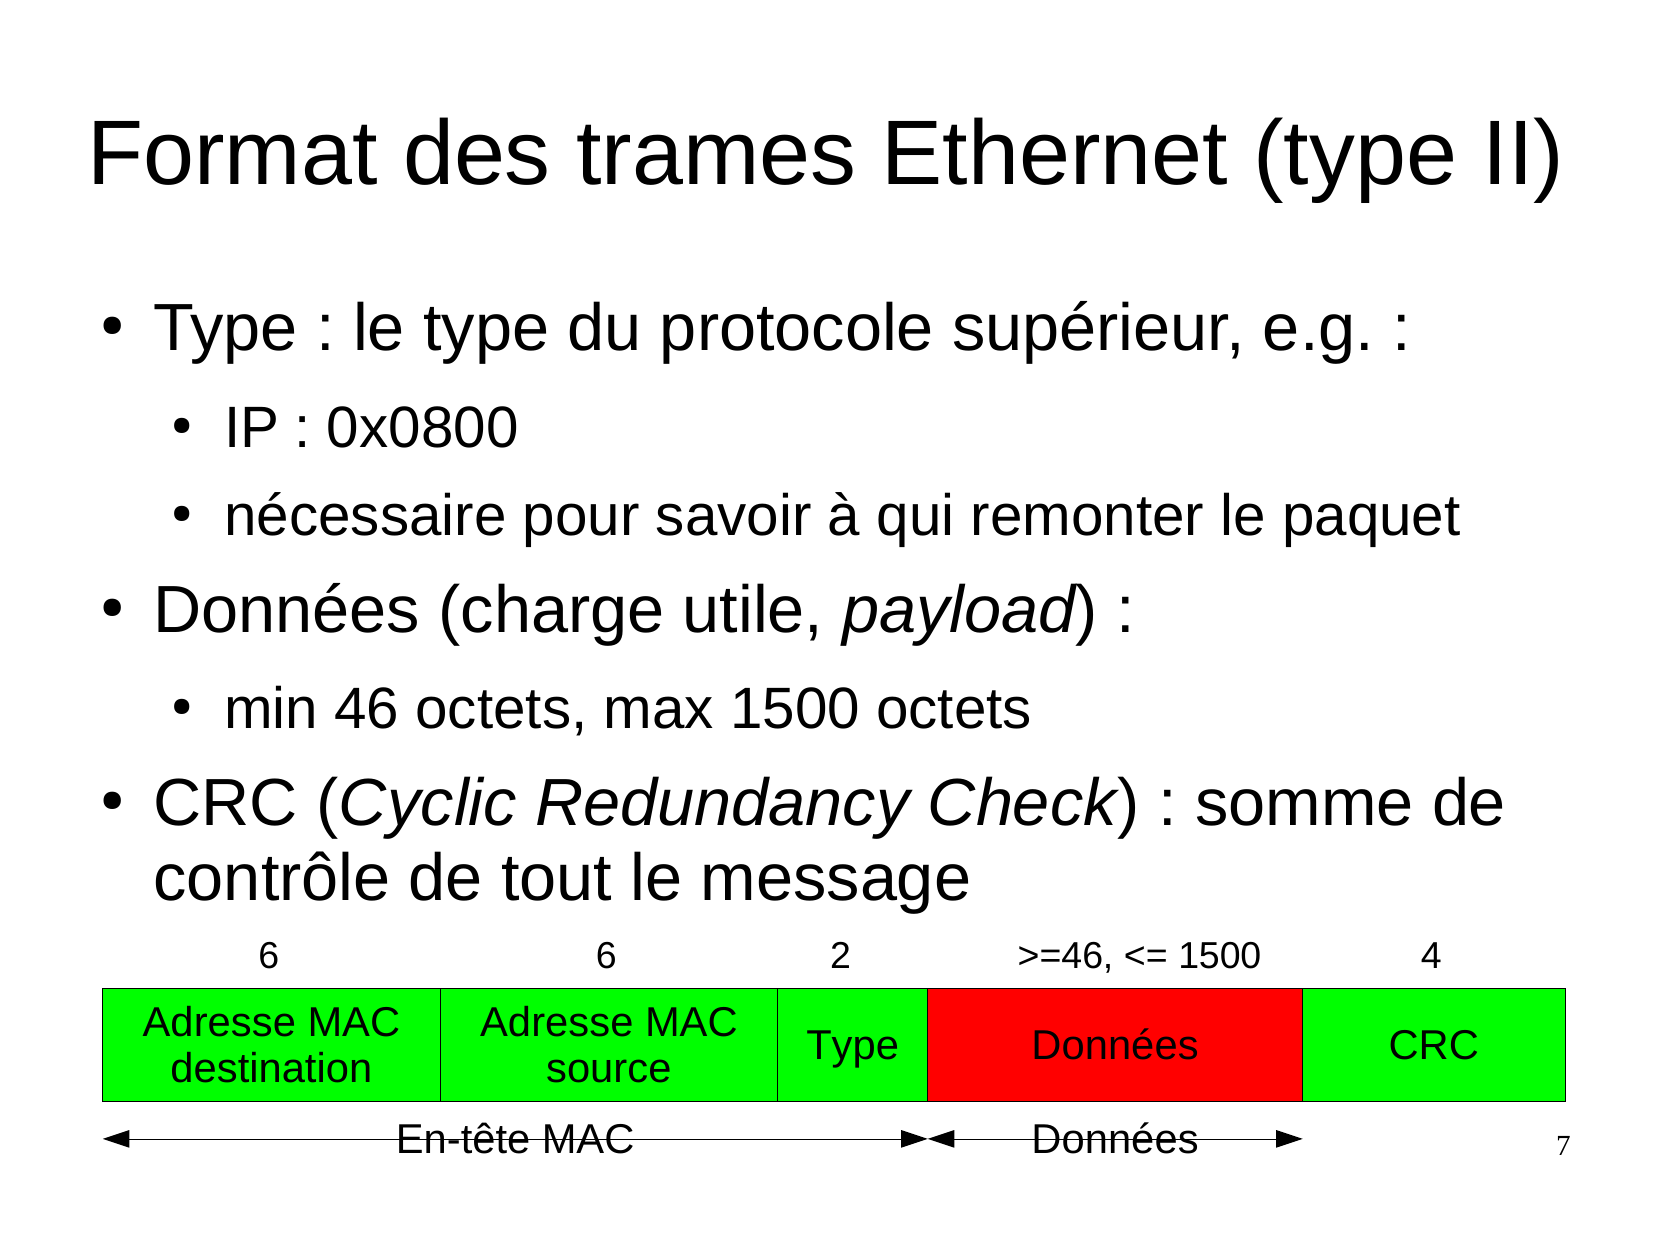

# Format des trames Ethernet (type II)
Type : le type du protocole supérieur, e.g. :
IP : 0x0800
nécessaire pour savoir à qui remonter le paquet
Données (charge utile, payload) :
min 46 octets, max 1500 octets
CRC (Cyclic Redundancy Check) : somme de contrôle de tout le message
6
6
2
>=46, <= 1500
4
Adresse MAC
destination
Adresse MAC
source
Type
Données
CRC
7
En-tête MAC
Données